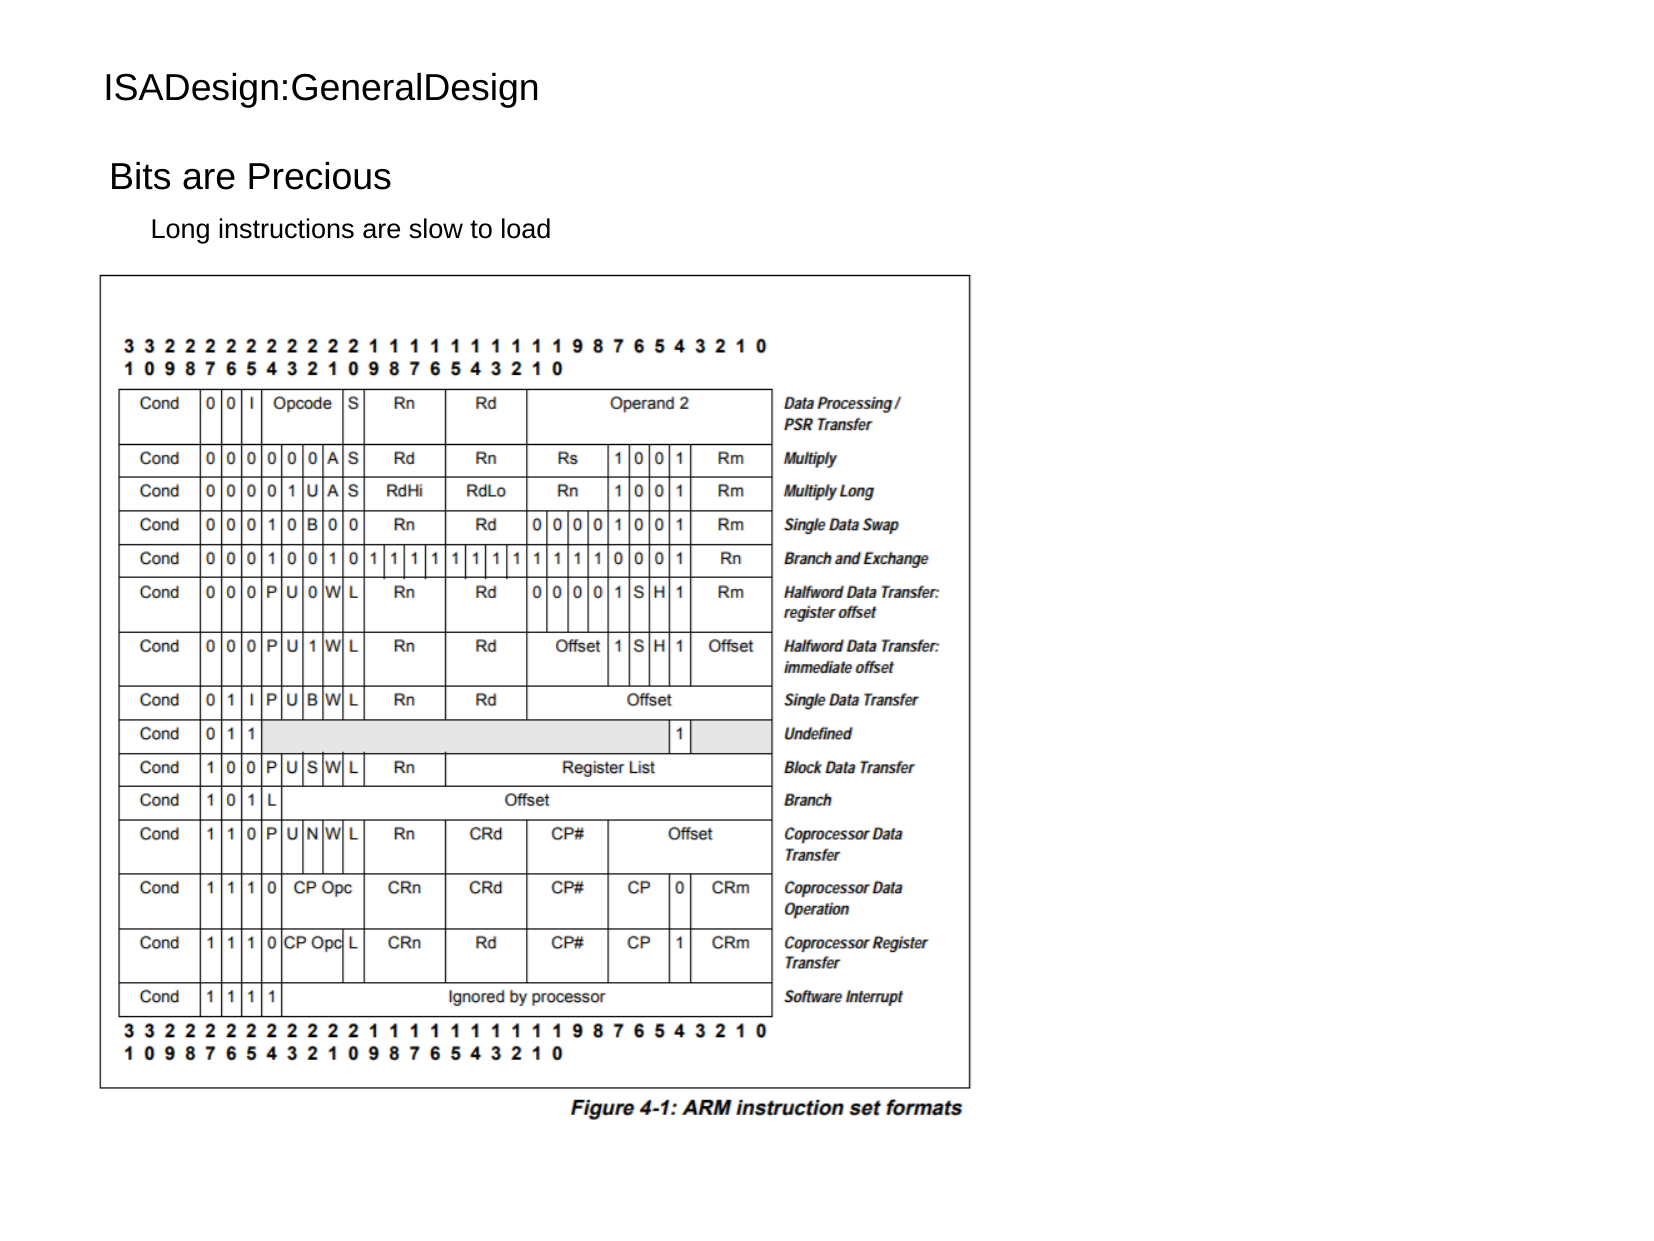

ISADesign:GeneralDesign
Bits are Precious
Long instructions are slow to load